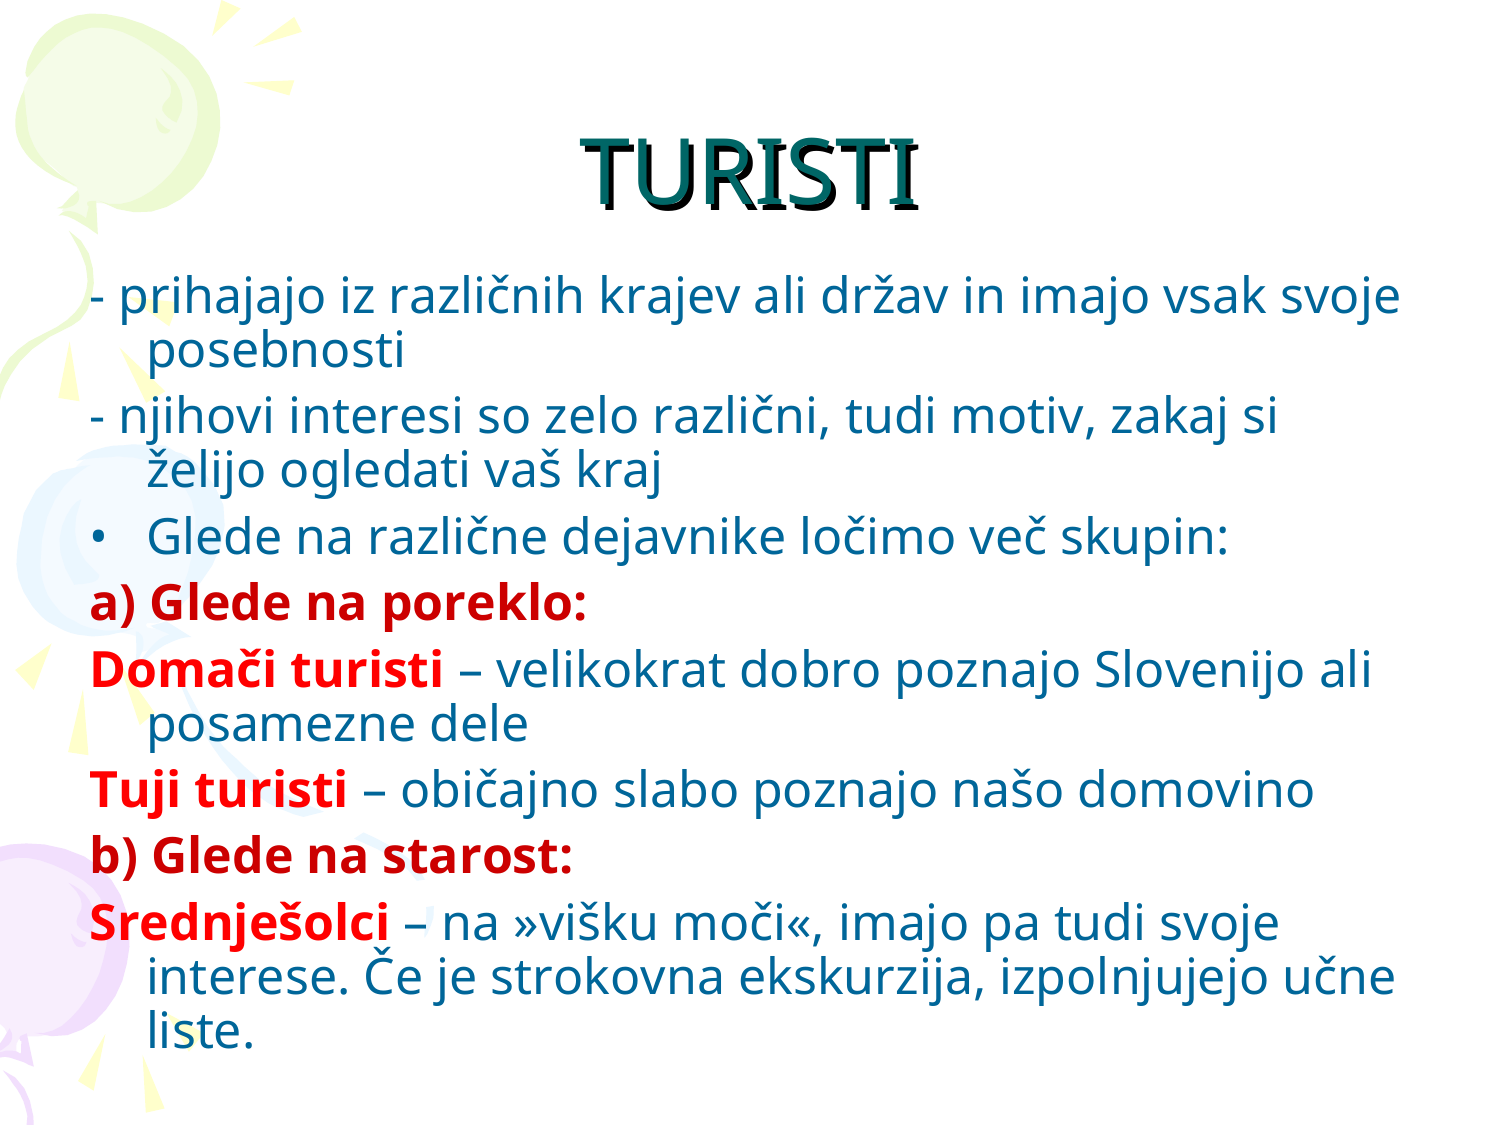

# TURISTI
- prihajajo iz različnih krajev ali držav in imajo vsak svoje posebnosti
- njihovi interesi so zelo različni, tudi motiv, zakaj si želijo ogledati vaš kraj
Glede na različne dejavnike ločimo več skupin:
a) Glede na poreklo:
Domači turisti – velikokrat dobro poznajo Slovenijo ali posamezne dele
Tuji turisti – običajno slabo poznajo našo domovino
b) Glede na starost:
Srednješolci – na »višku moči«, imajo pa tudi svoje interese. Če je strokovna ekskurzija, izpolnjujejo učne liste.